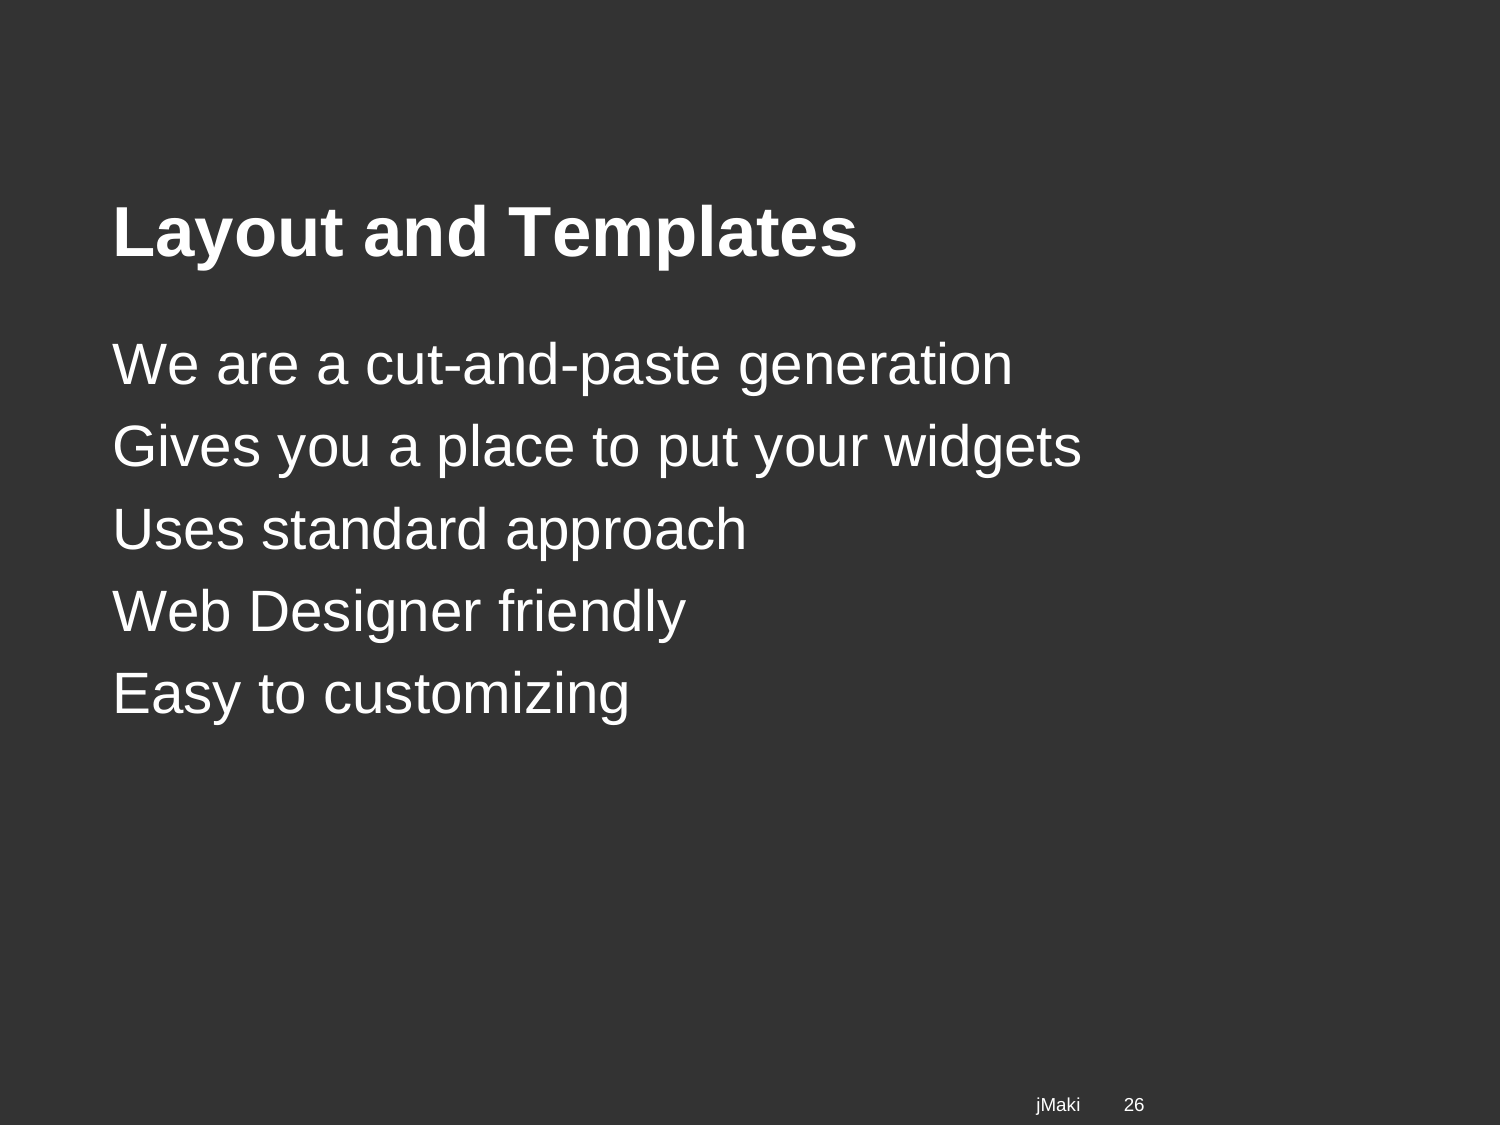

# Layout and Templates
We are a cut-and-paste generation
Gives you a place to put your widgets
Uses standard approach
Web Designer friendly
Easy to customizing